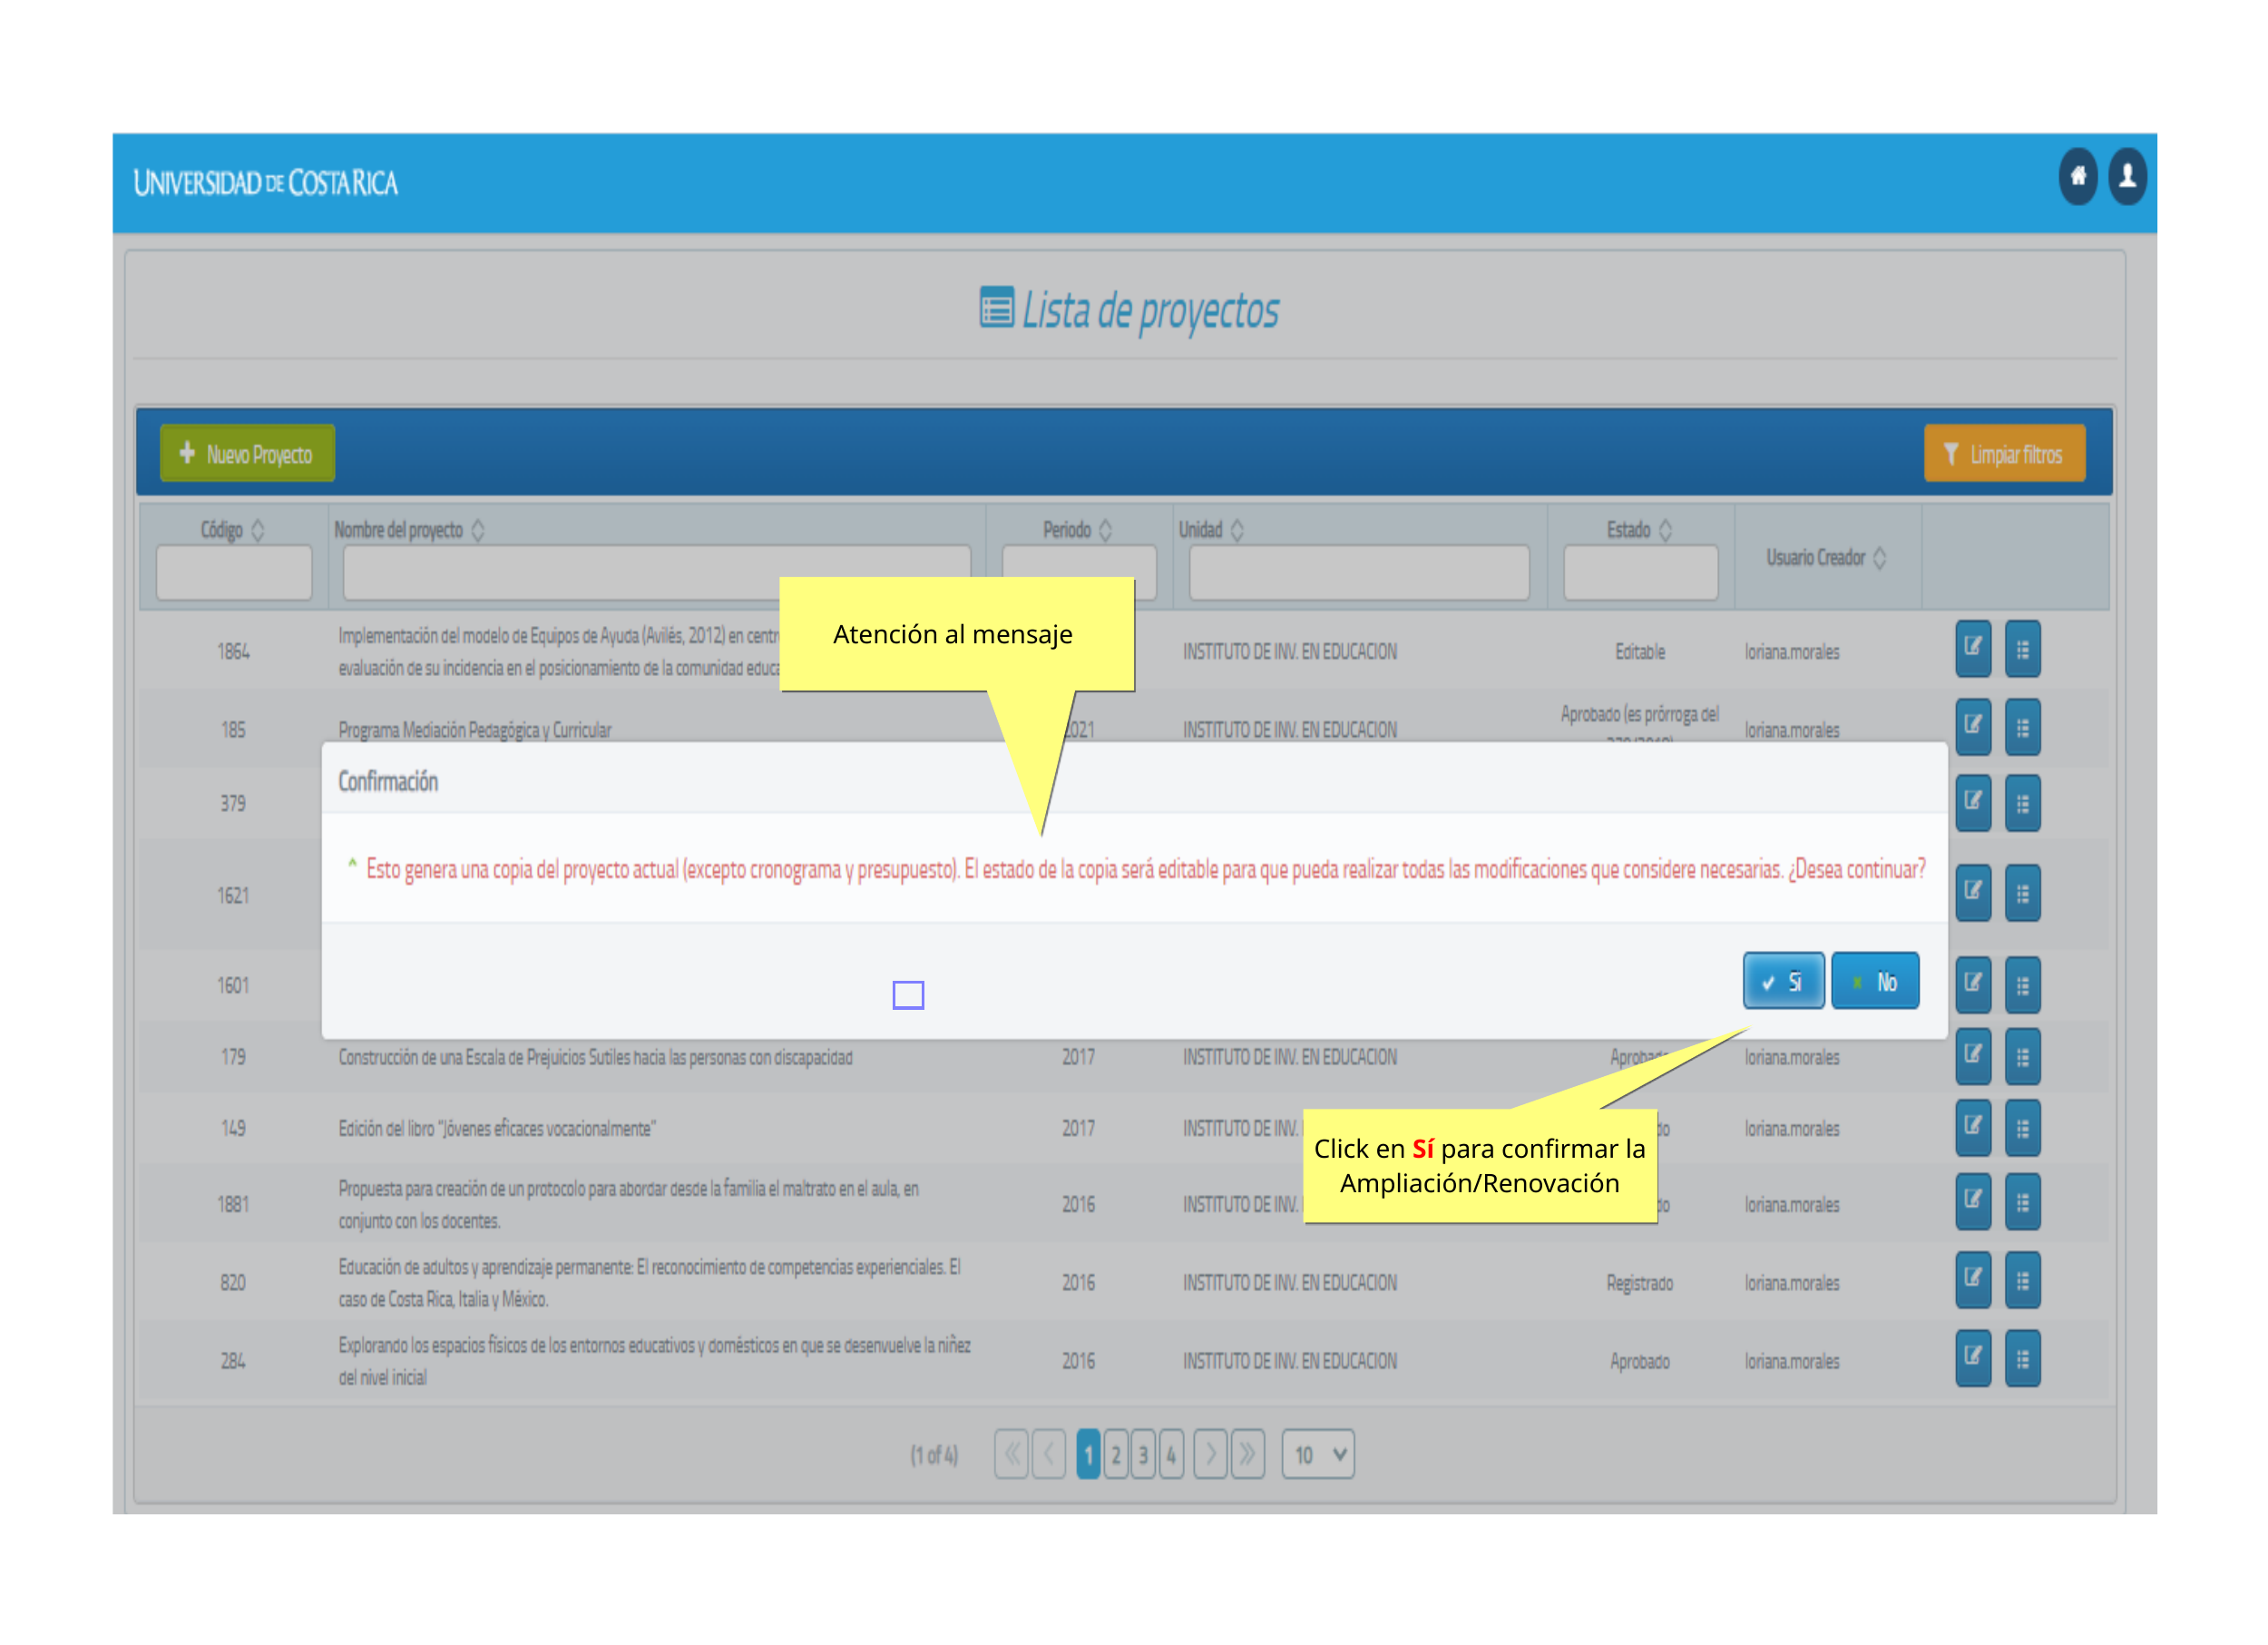

Atención al mensaje
Click en Sí para confirmar la Ampliación/Renovación